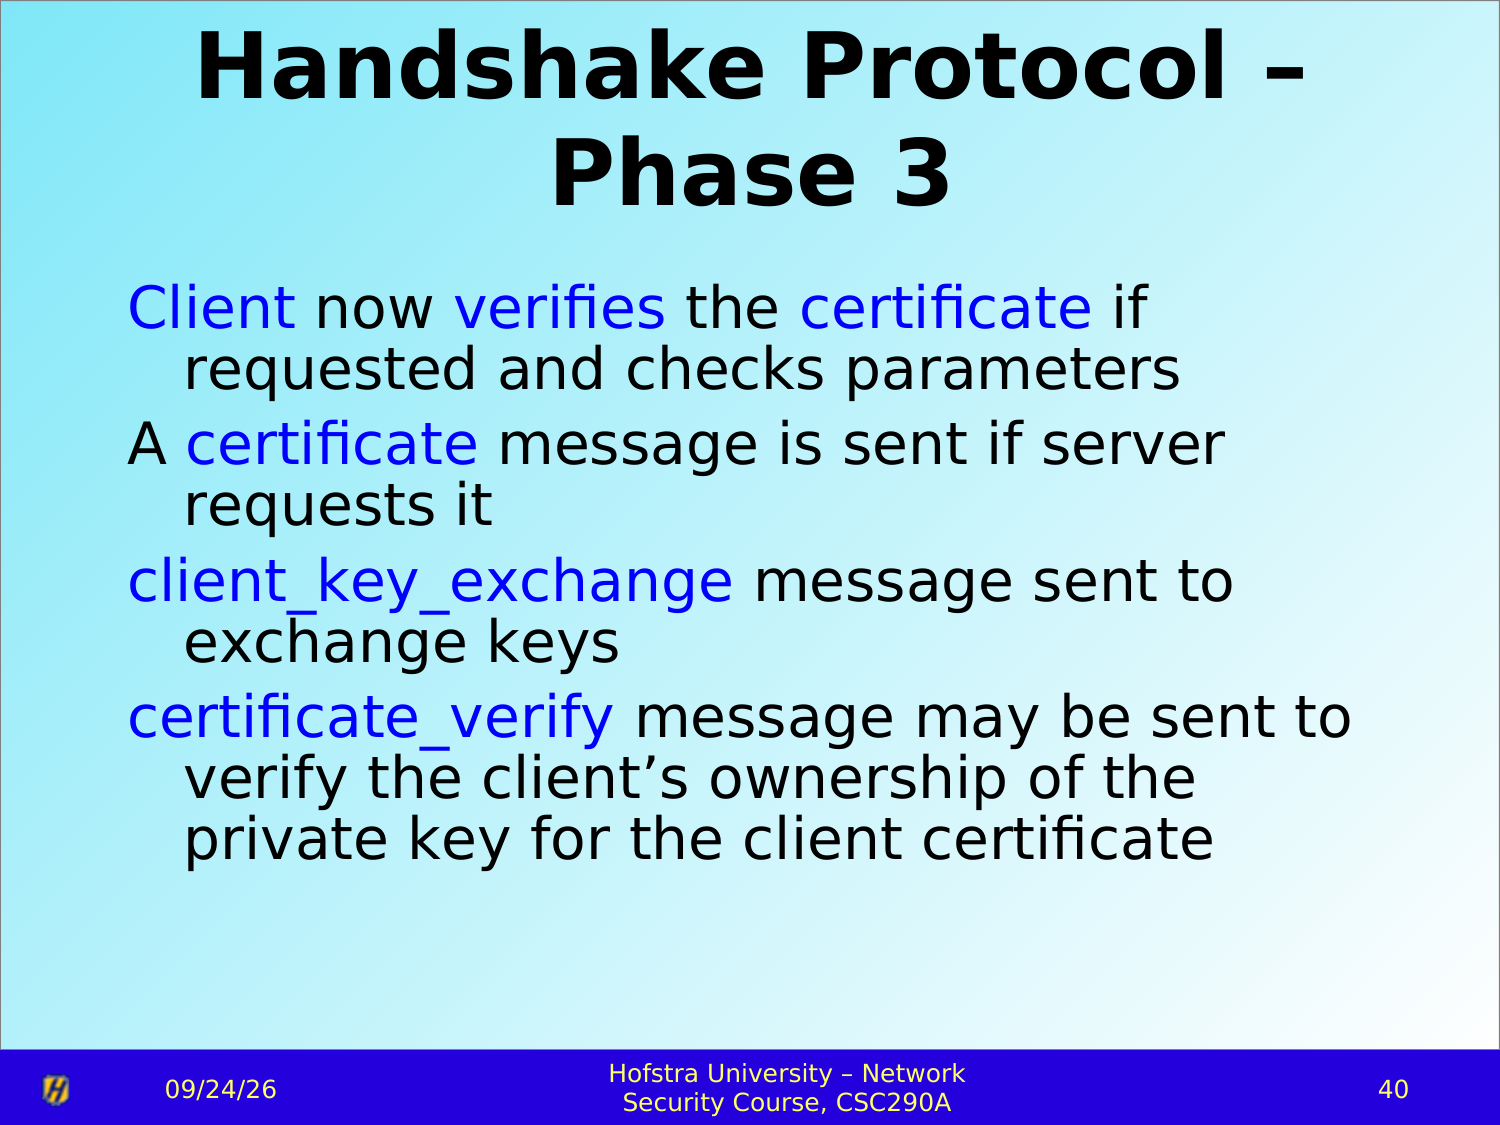

# Handshake Protocol – Phase 3
Client now verifies the certificate if requested and checks parameters
A certificate message is sent if server requests it
client_key_exchange message sent to exchange keys
certificate_verify message may be sent to verify the client’s ownership of the private key for the client certificate
40